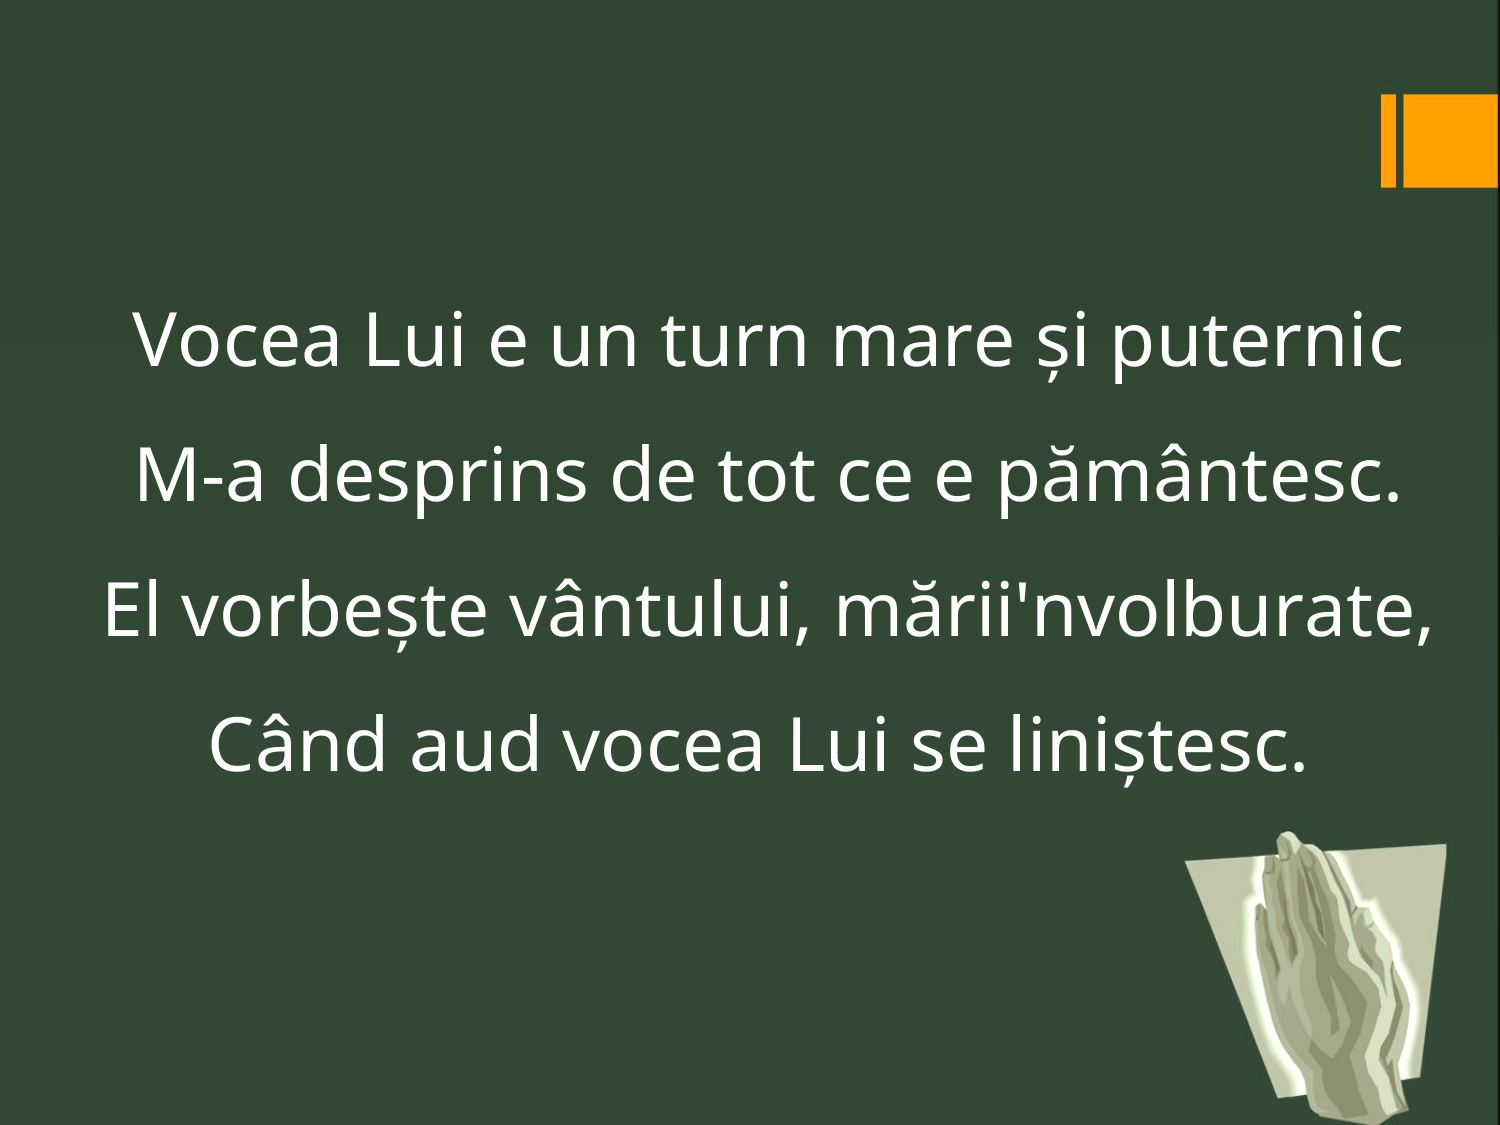

Vocea Lui e un turn mare şi puternic
M-a desprins de tot ce e pământesc.
El vorbeşte vântului, mării'nvolburate,
Când aud vocea Lui se liniştesc.